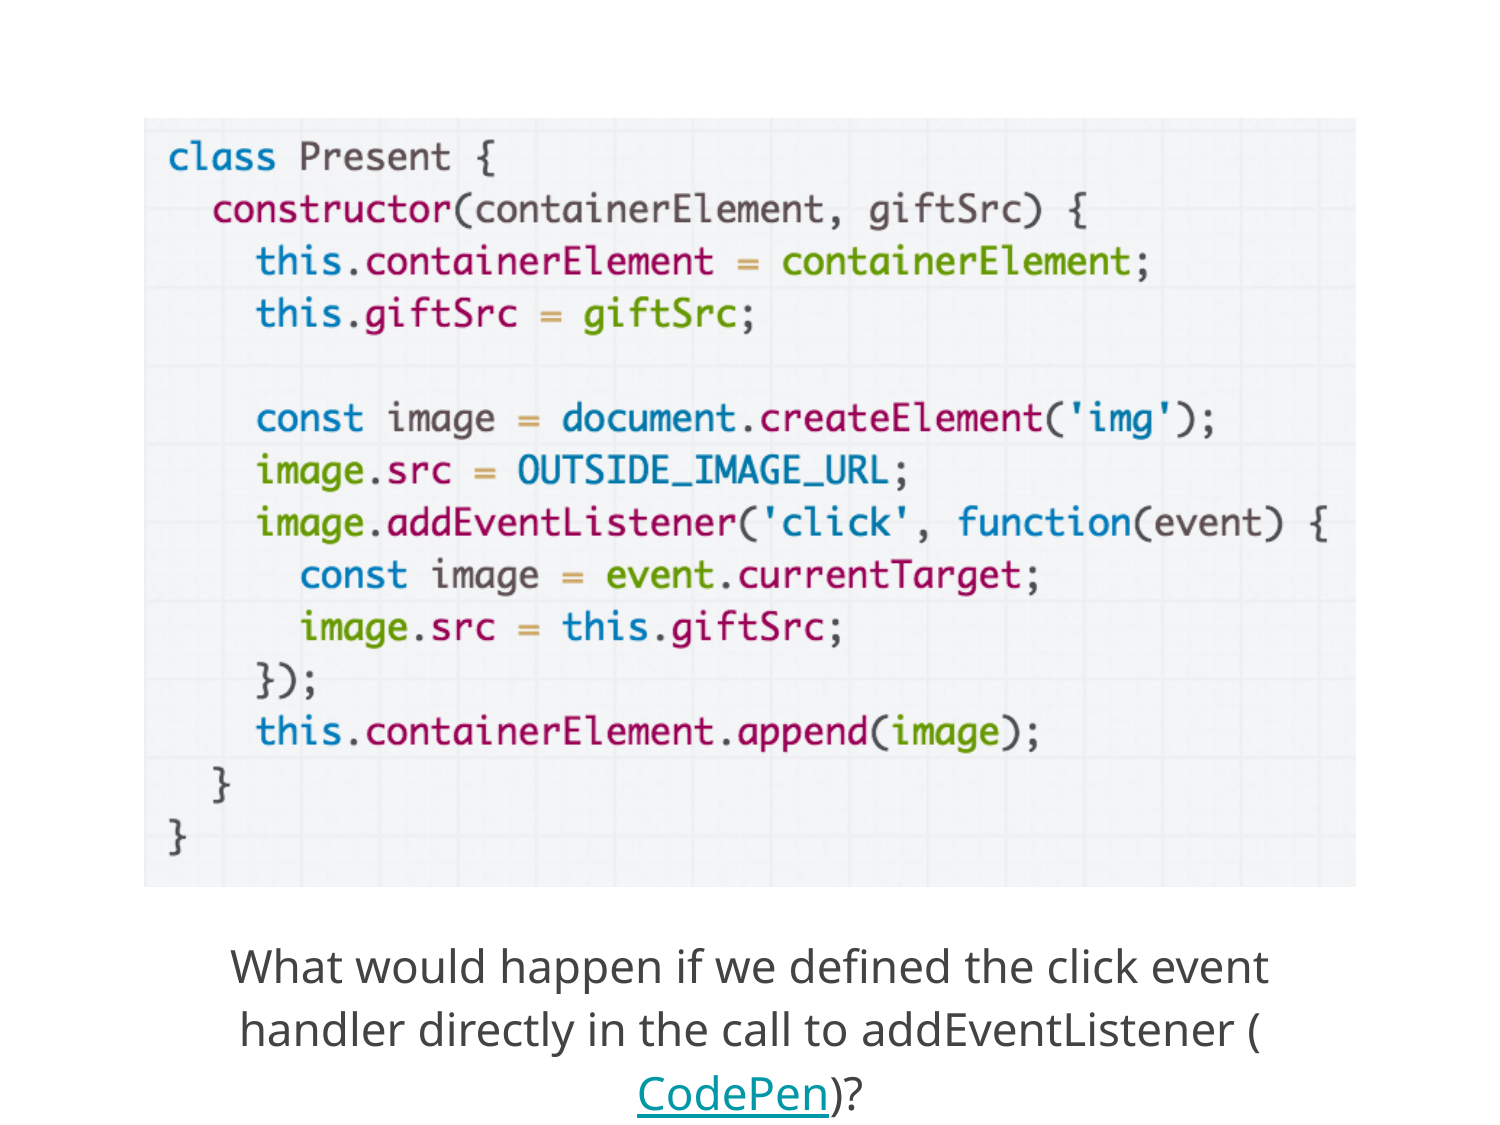

# What would happen if we defined the click event handler directly in the call to addEventListener (CodePen)?